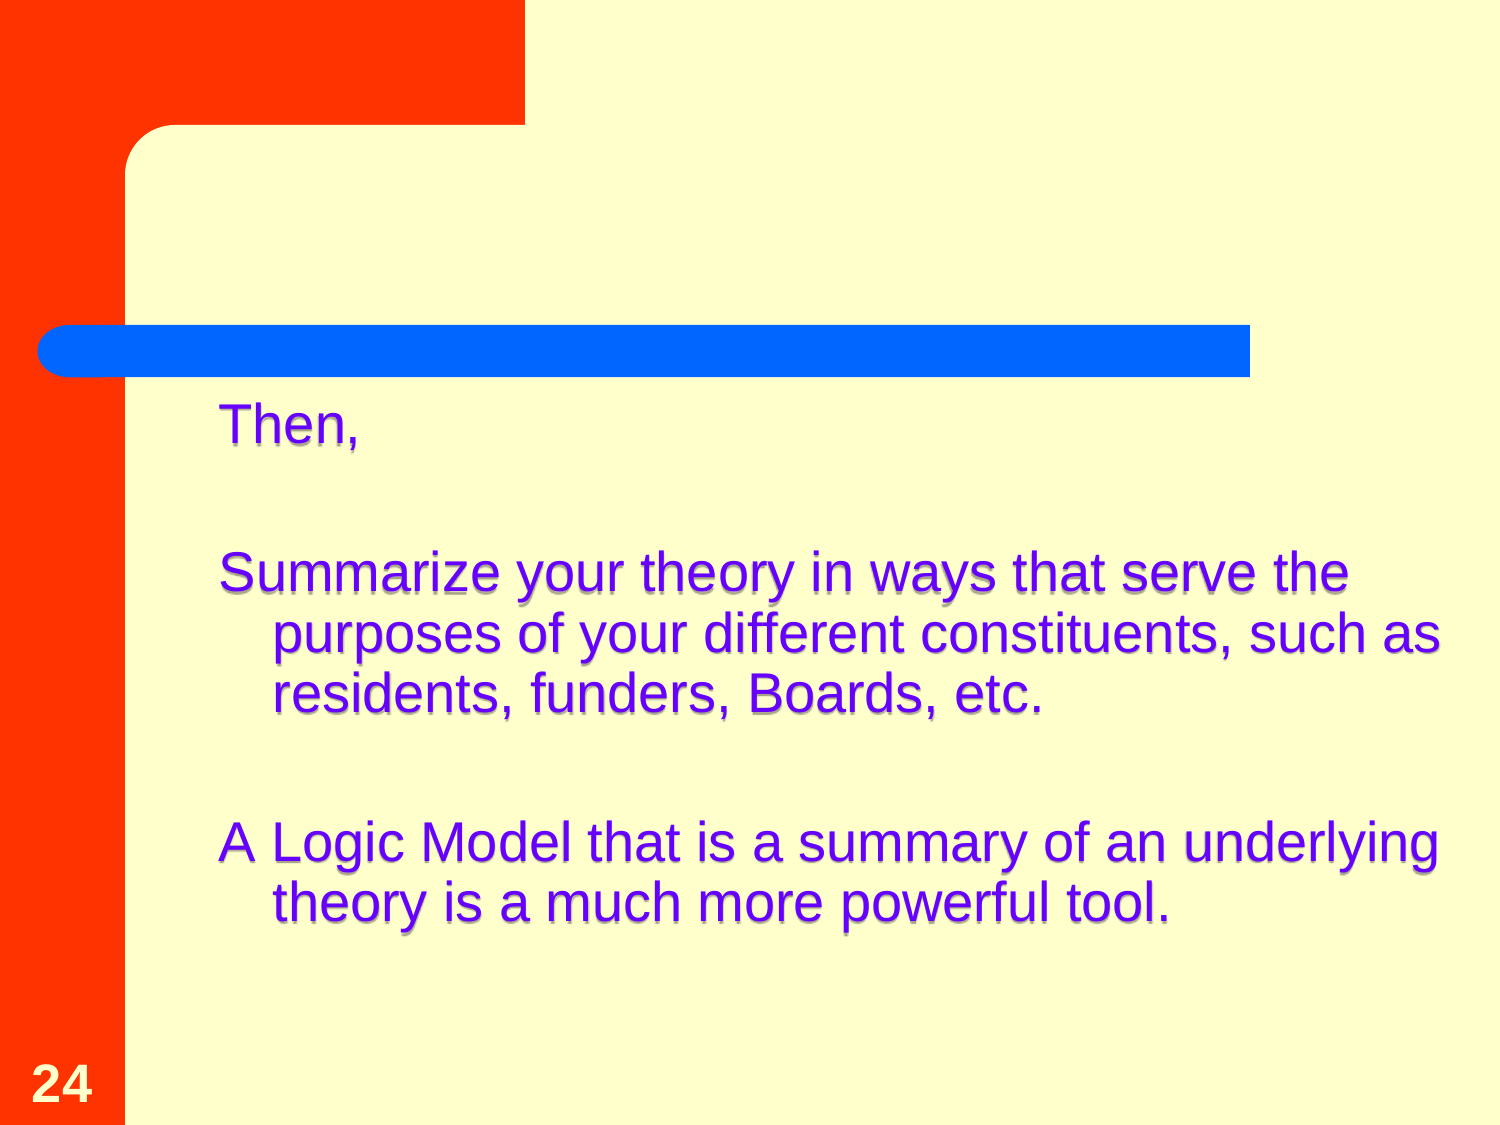

#
Then,
Summarize your theory in ways that serve the purposes of your different constituents, such as residents, funders, Boards, etc.
A Logic Model that is a summary of an underlying theory is a much more powerful tool.